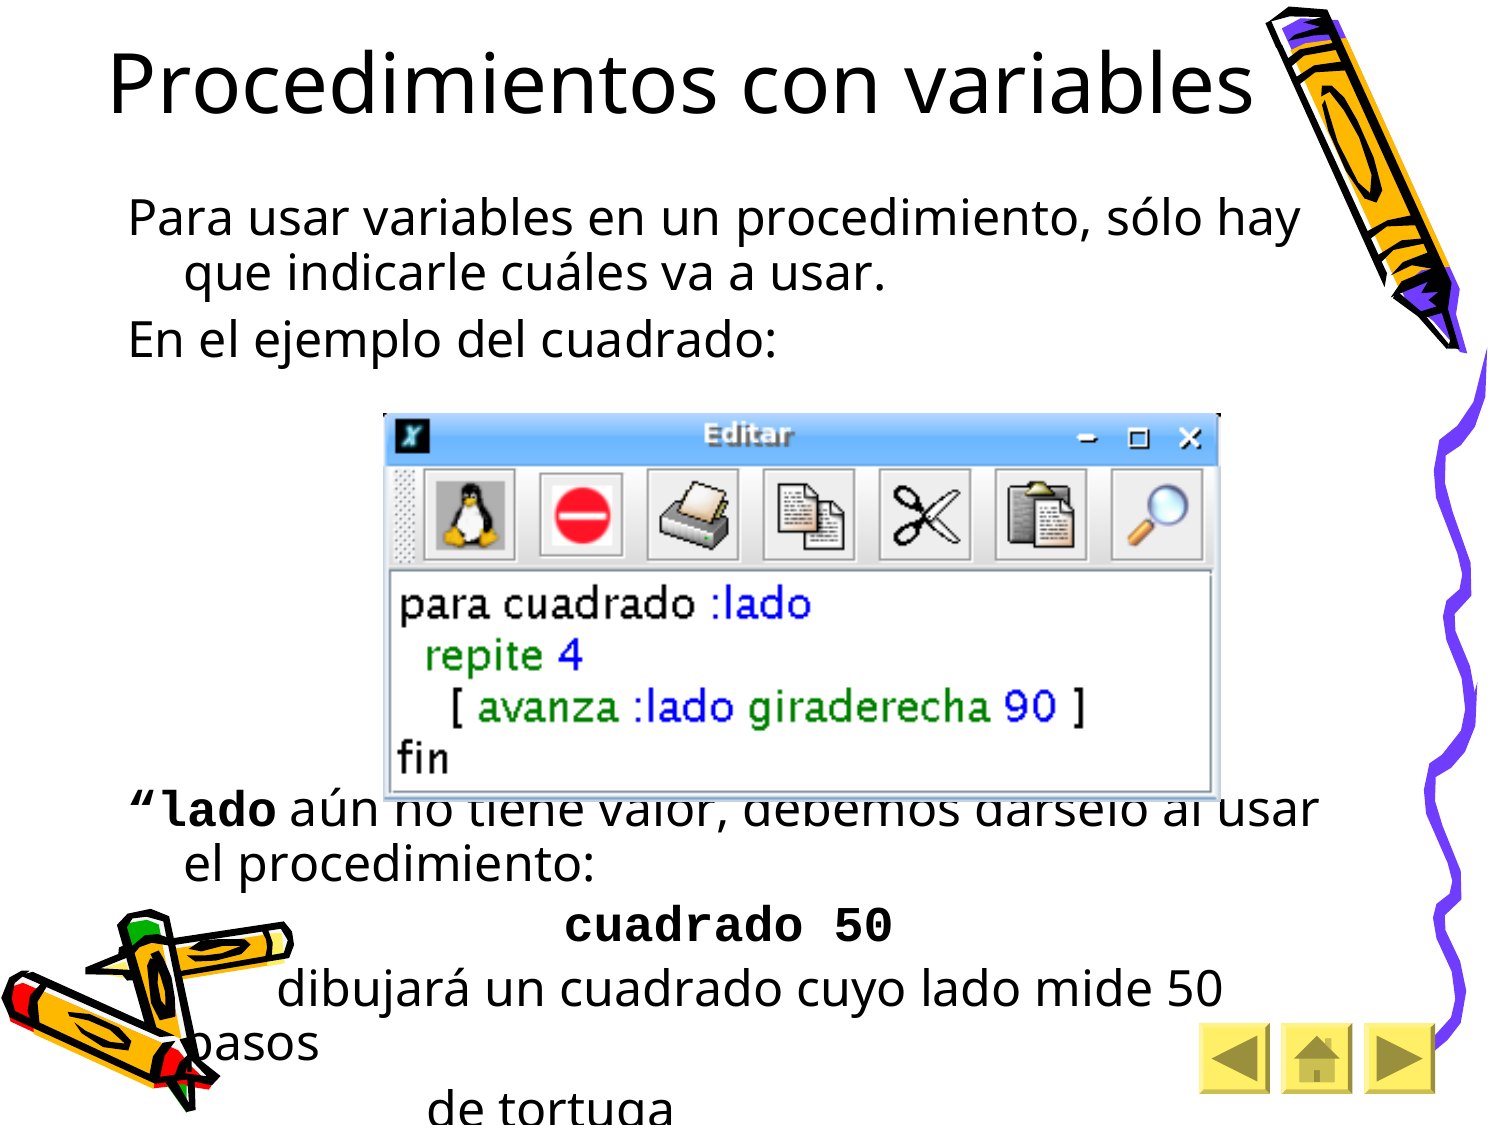

# Procedimientos con variables
Para usar variables en un procedimiento, sólo hay que indicarle cuáles va a usar.
En el ejemplo del cuadrado:
“lado aún no tiene valor, debemos dárselo al usar el procedimiento:
cuadrado 50
		dibujará un cuadrado cuyo lado mide 50 pasos
			de tortuga